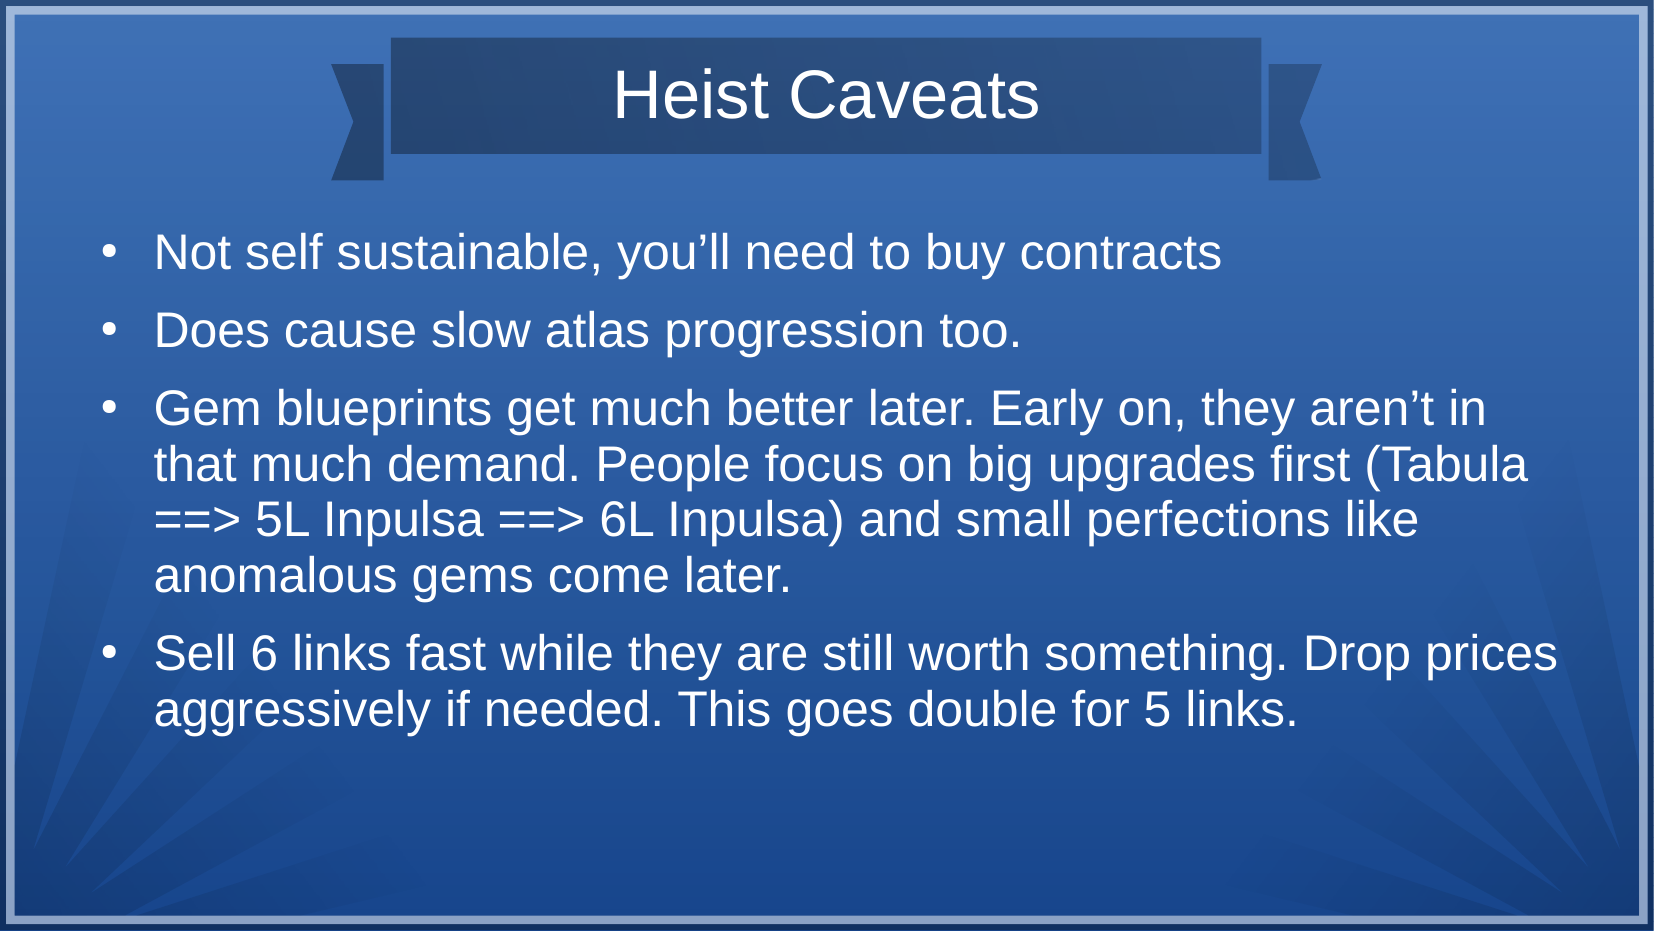

# Heist Caveats
Not self sustainable, you’ll need to buy contracts
Does cause slow atlas progression too.
Gem blueprints get much better later. Early on, they aren’t in that much demand. People focus on big upgrades first (Tabula ==> 5L Inpulsa ==> 6L Inpulsa) and small perfections like anomalous gems come later.
Sell 6 links fast while they are still worth something. Drop prices aggressively if needed. This goes double for 5 links.